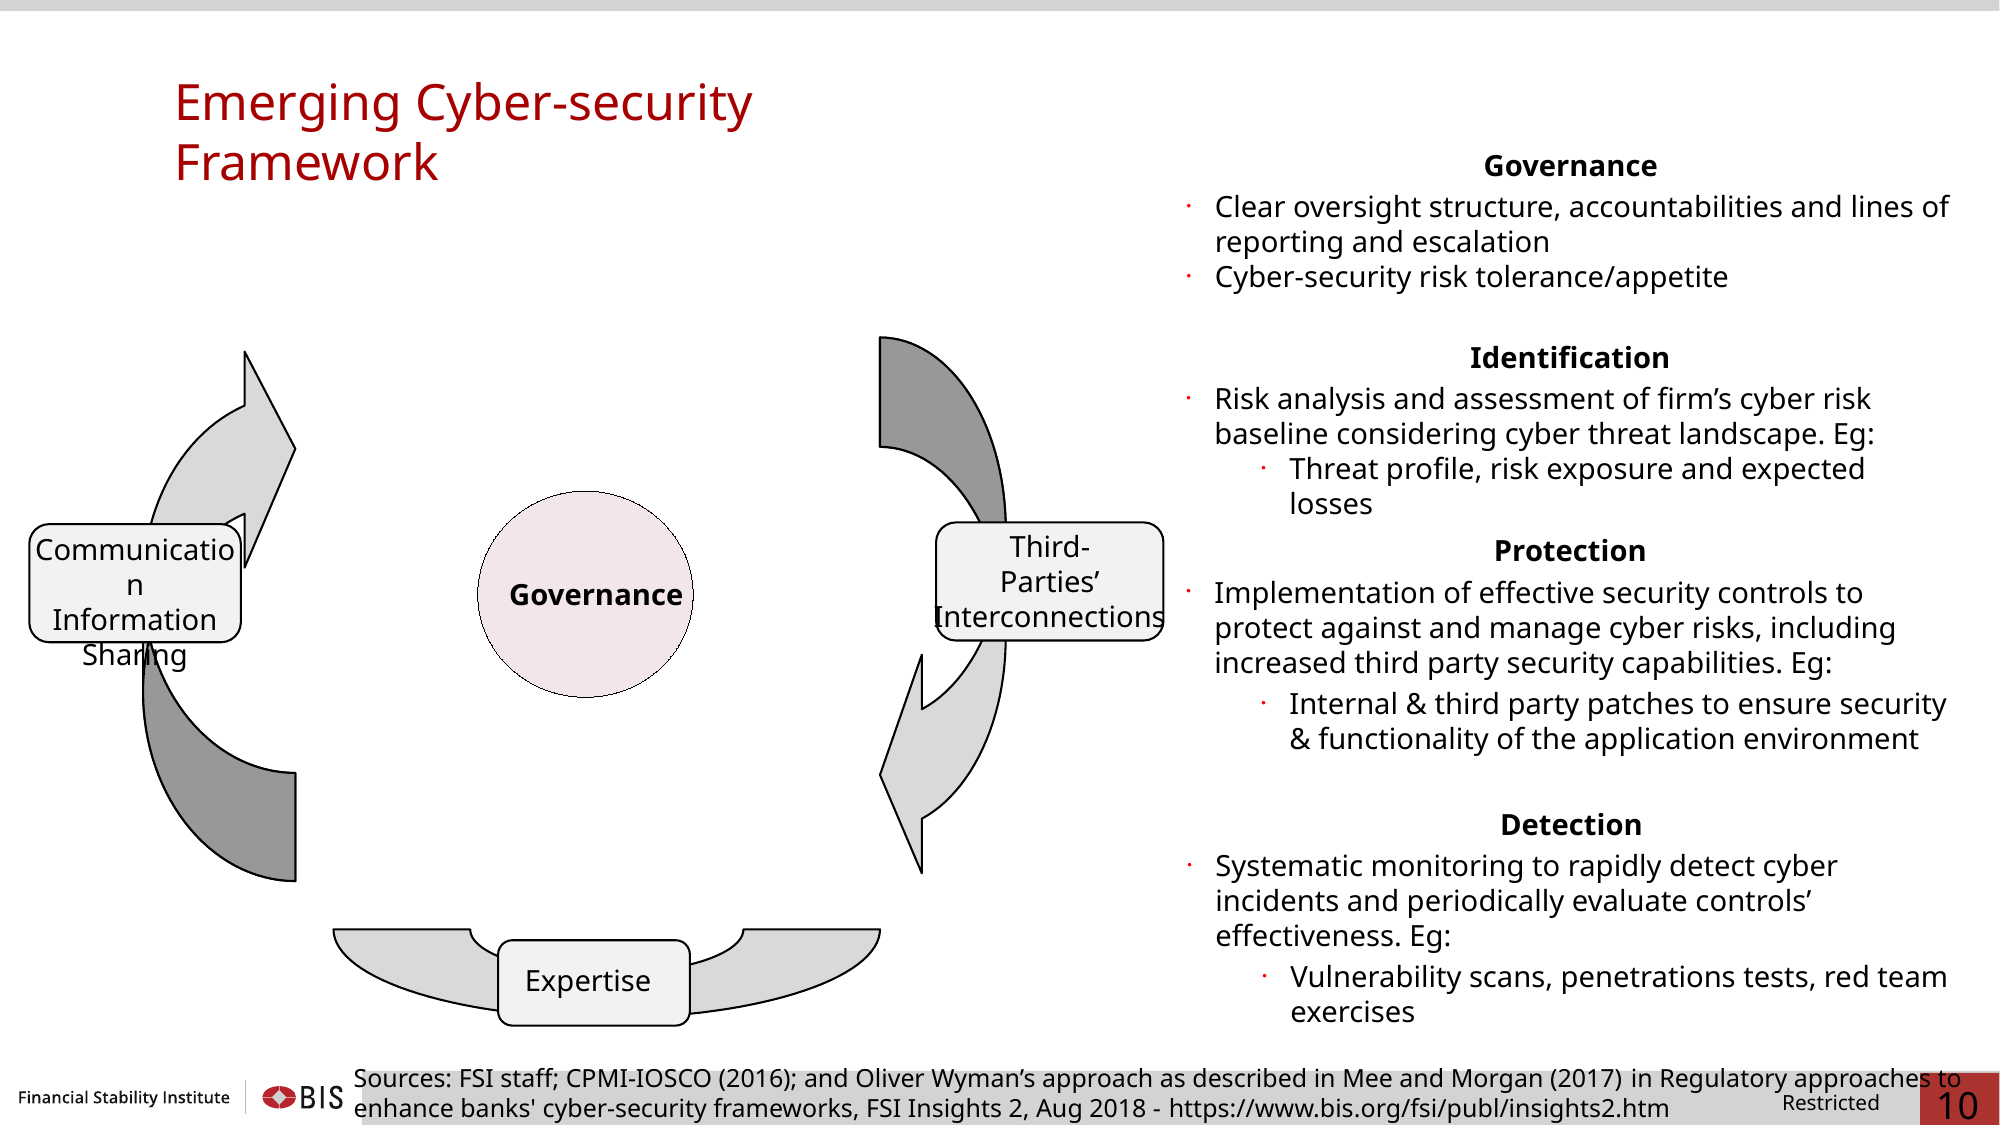

# Emerging Cyber-security Framework
Governance
Clear oversight structure, accountabilities and lines of reporting and escalation
Cyber-security risk tolerance/appetite
Response
Identification
Recovery
Protection
Detection
Identification
Risk analysis and assessment of firm’s cyber risk baseline considering cyber threat landscape. Eg:
Threat profile, risk exposure and expected losses
Governance
Third-
Parties’ Interconnections
Communication
Information
Sharing
Protection
Implementation of effective security controls to protect against and manage cyber risks, including increased third party security capabilities. Eg:
Internal & third party patches to ensure security & functionality of the application environment
Detection
Systematic monitoring to rapidly detect cyber incidents and periodically evaluate controls’ effectiveness. Eg:
Vulnerability scans, penetrations tests, red team exercises
Expertise
Sources: FSI staff; CPMI-IOSCO (2016); and Oliver Wyman’s approach as described in Mee and Morgan (2017) in Regulatory approaches to enhance banks' cyber-security frameworks, FSI Insights 2, Aug 2018 - https://www.bis.org/fsi/publ/insights2.htm